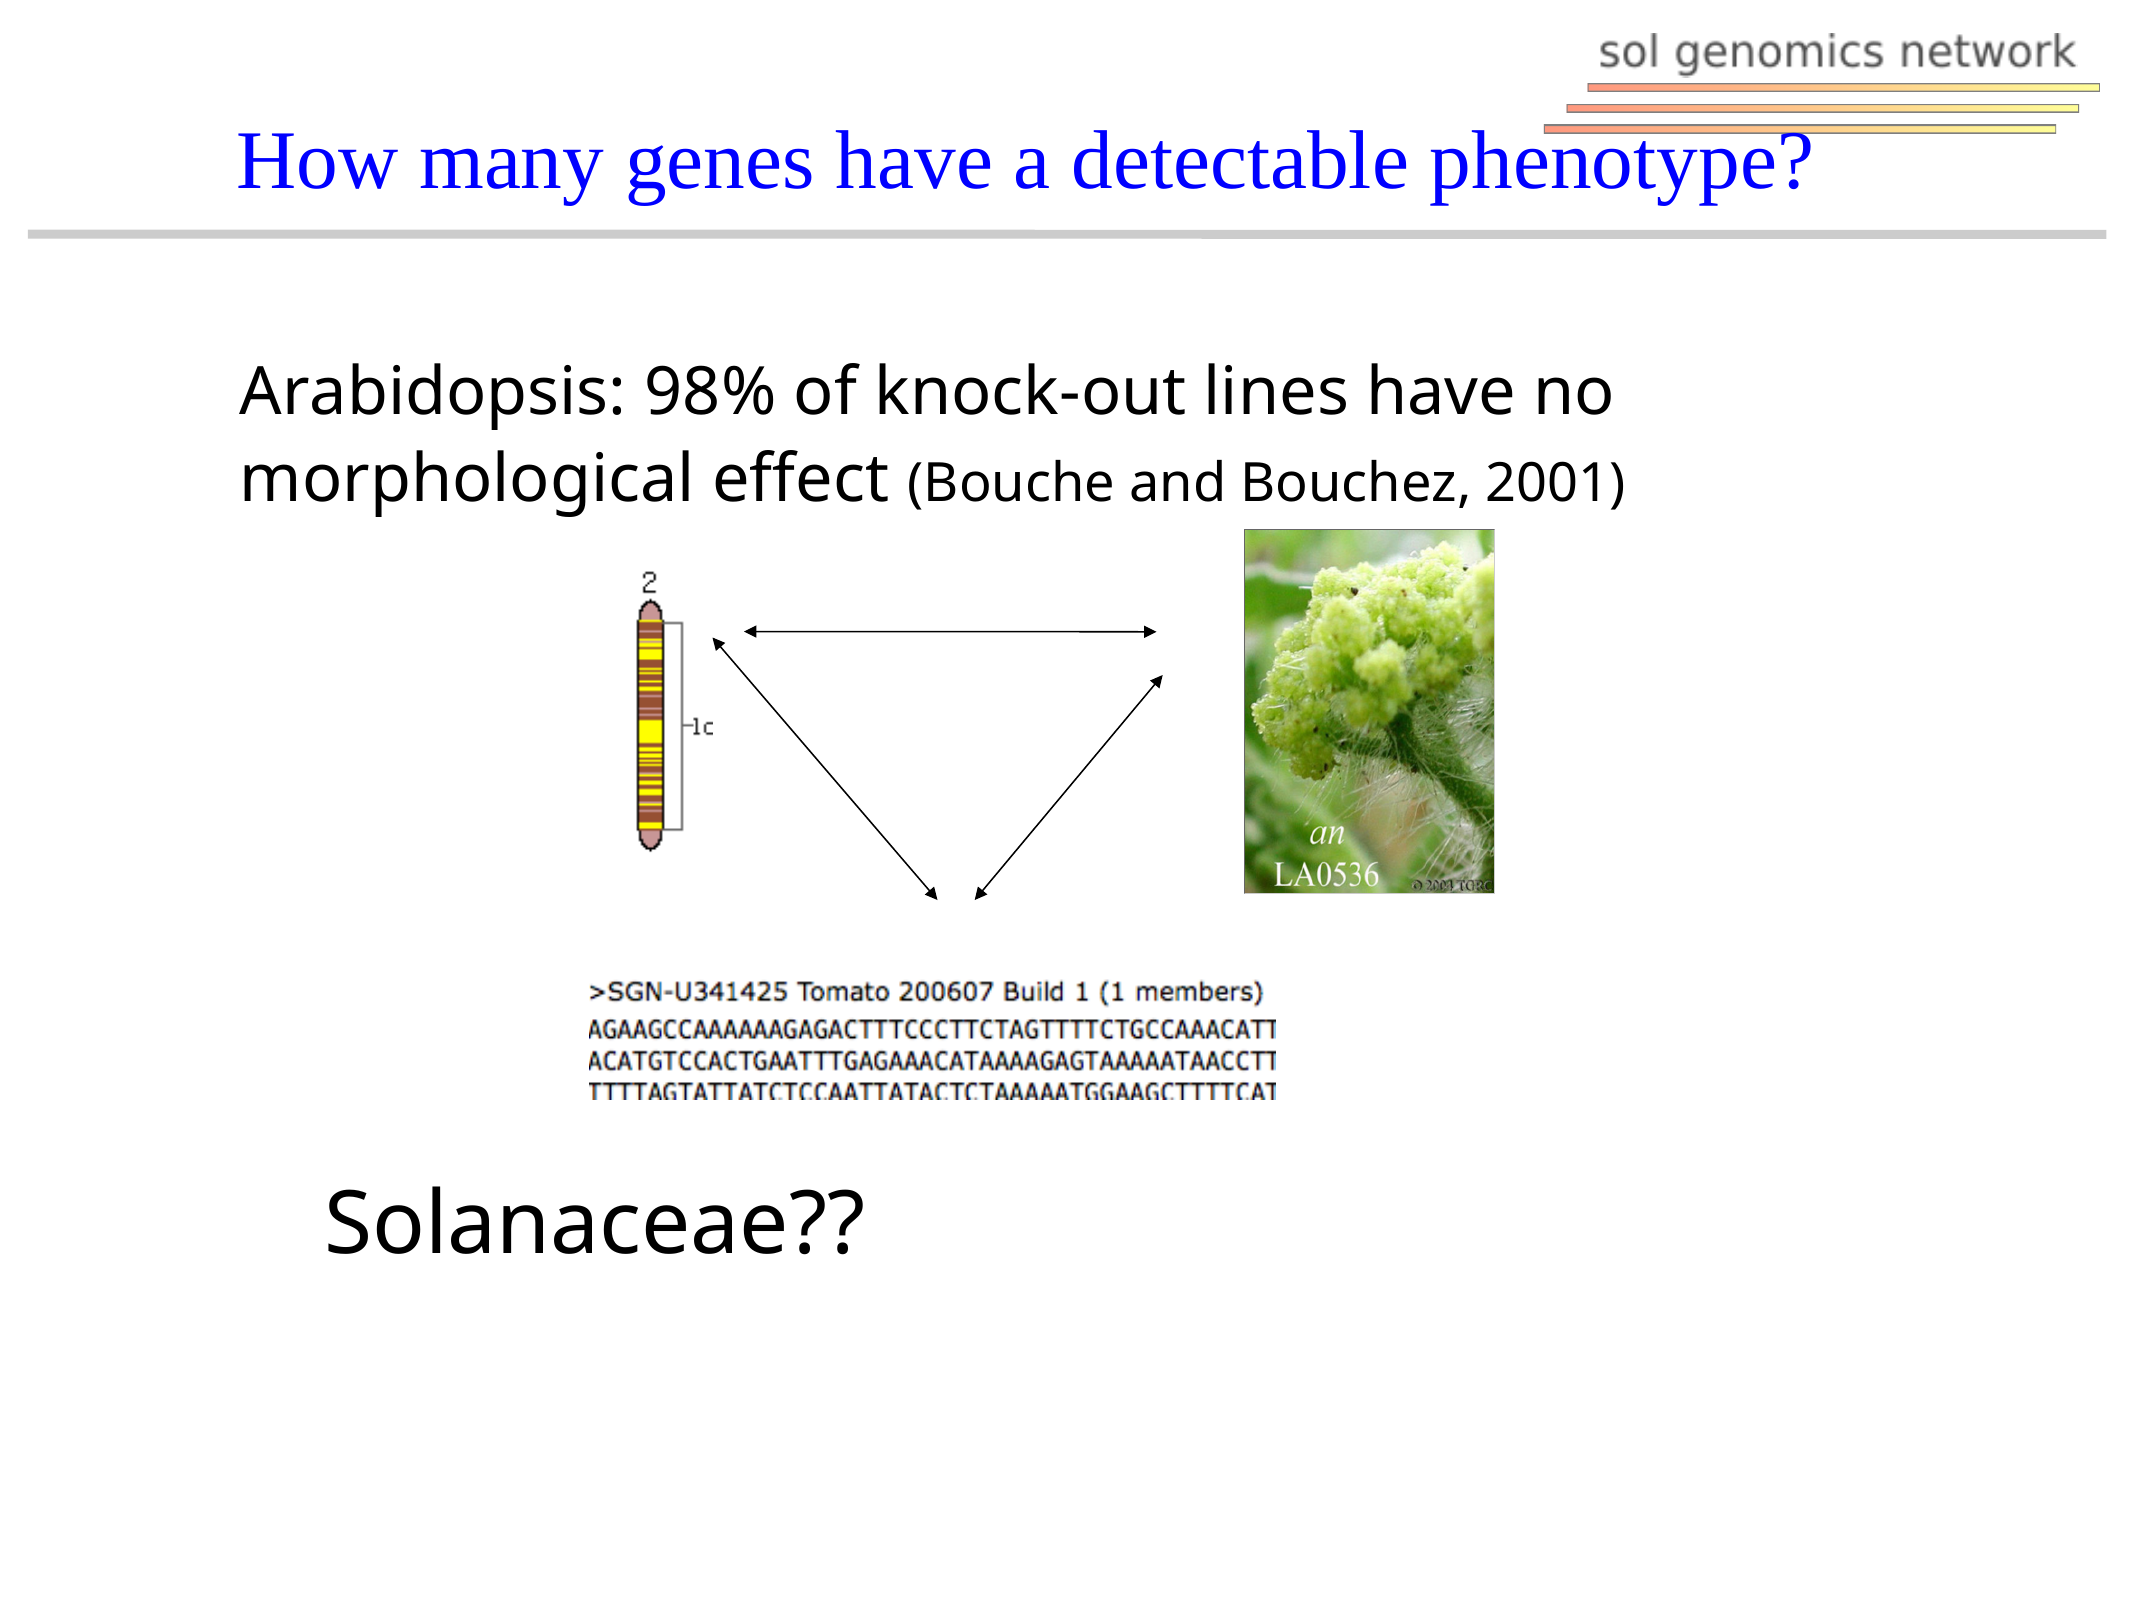

How many genes have a detectable phenotype?
Arabidopsis: 98% of knock-out lines have no morphological effect (Bouche and Bouchez, 2001)
Solanaceae??